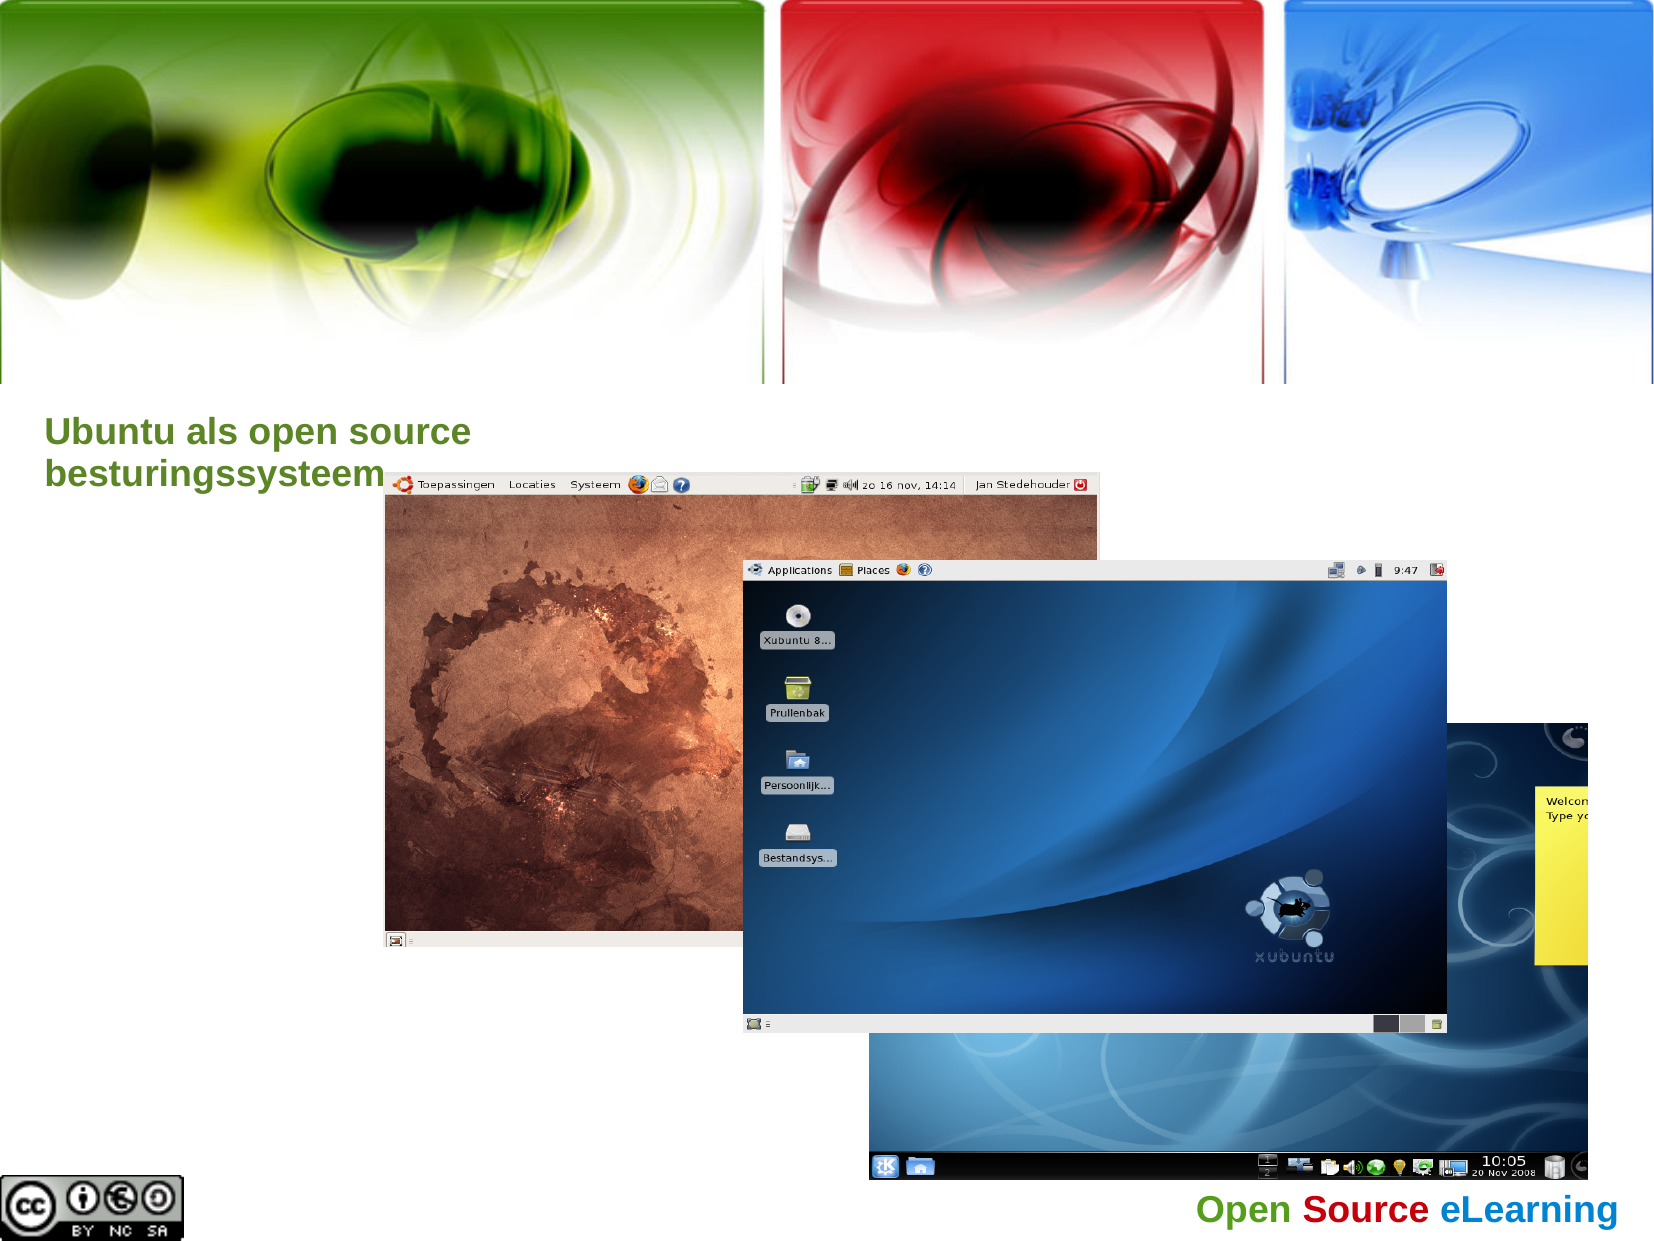

Ubuntu als open source besturingssysteem
Open Source eLearning